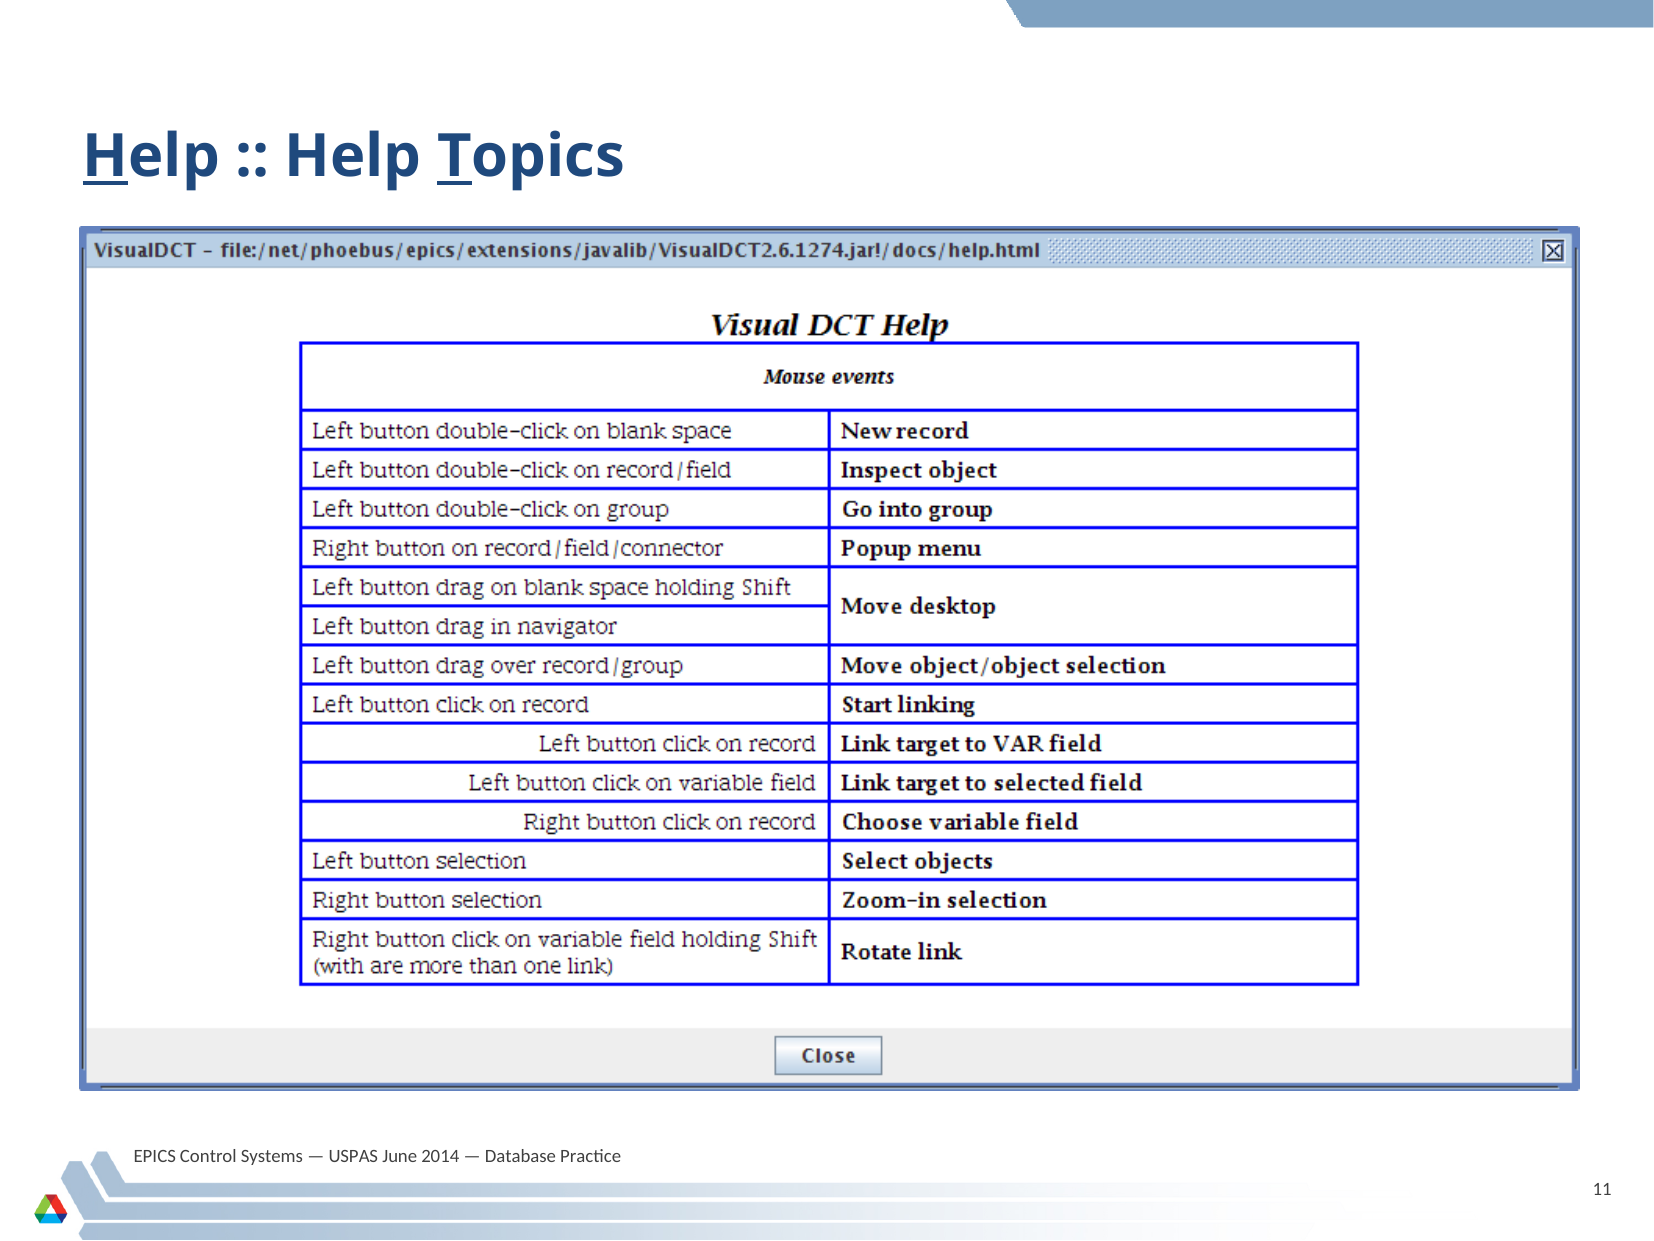

# Help :: Help Topics
EPICS Control Systems — USPAS June 2014 — Database Practice
11